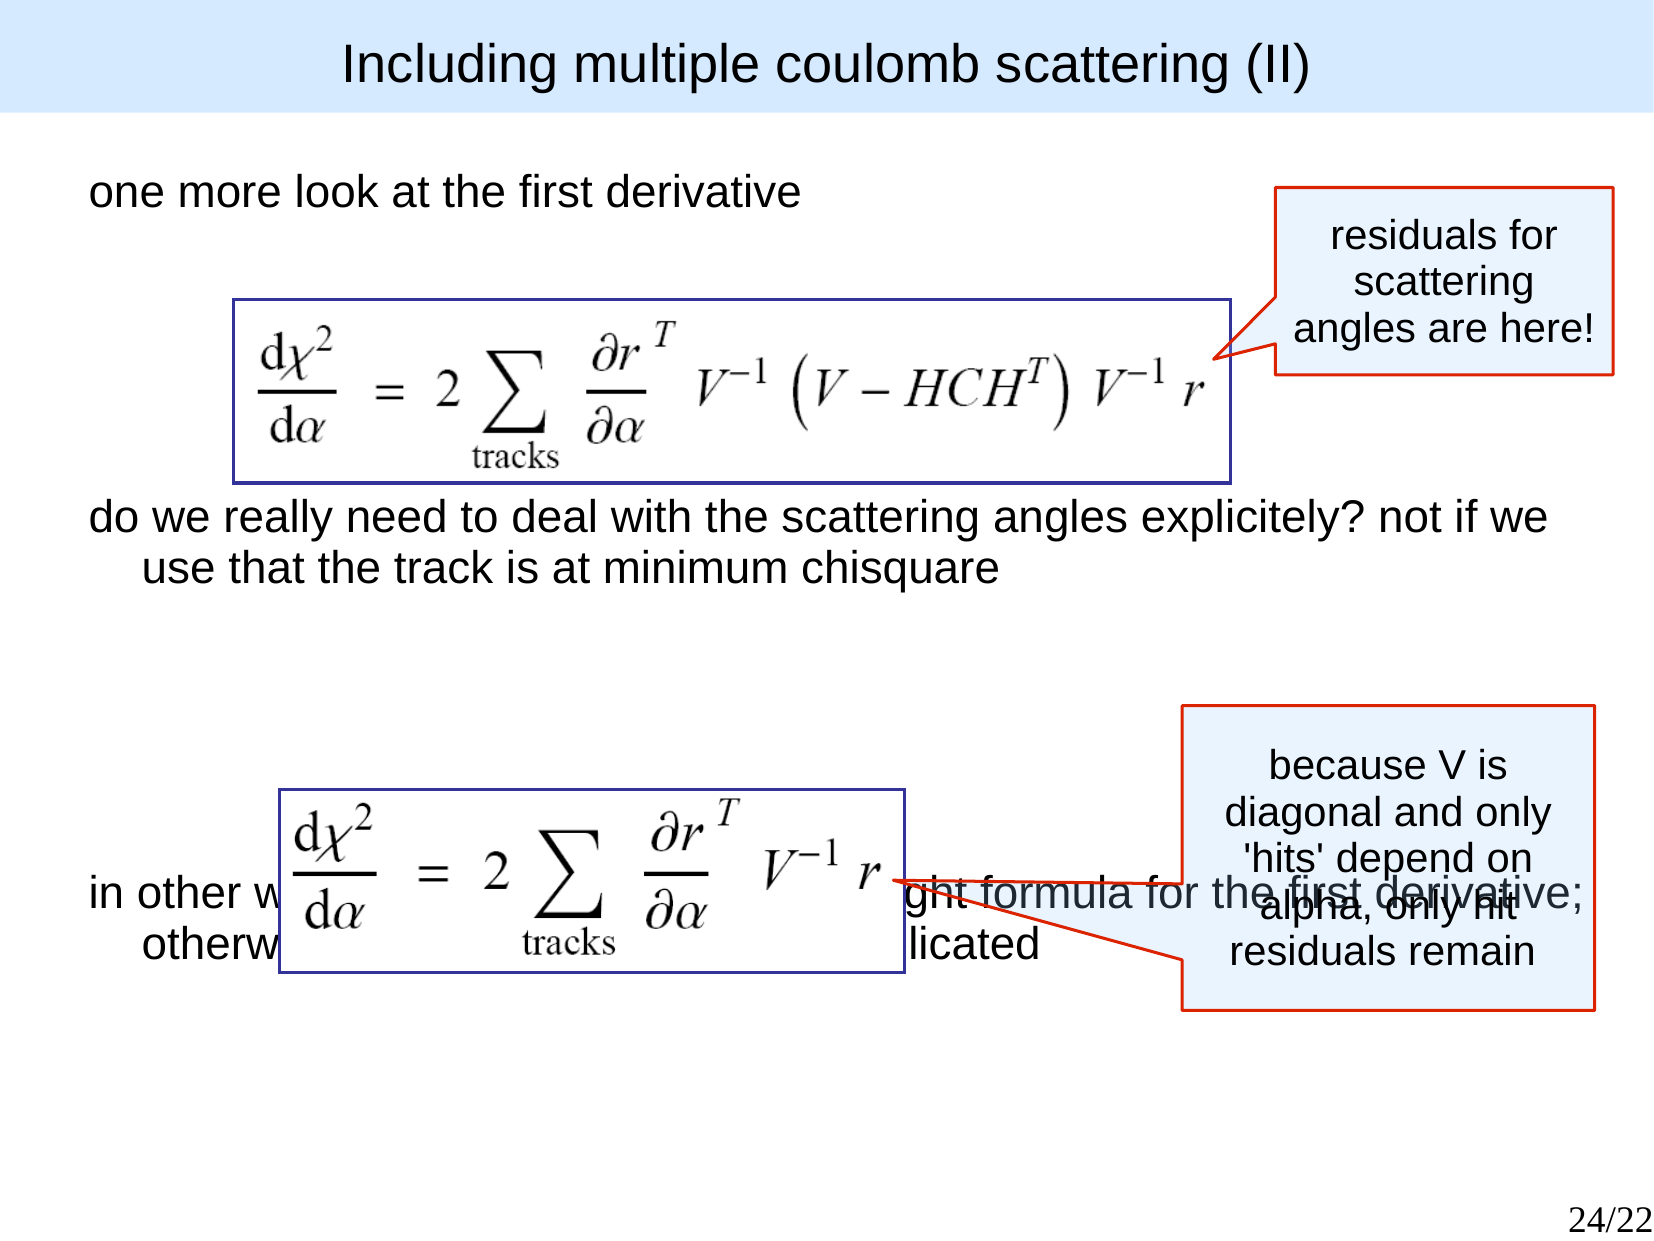

# Including multiple coulomb scattering (II)
one more look at the first derivative
do we really need to deal with the scattering angles explicitely? not if we use that the track is at minimum chisquare
in other words: make sure you use the right formula for the first derivative; otherwise, things become really complicated
residuals for scattering angles are here!
because V is diagonal and only 'hits' depend on alpha, only hit residuals remain
24